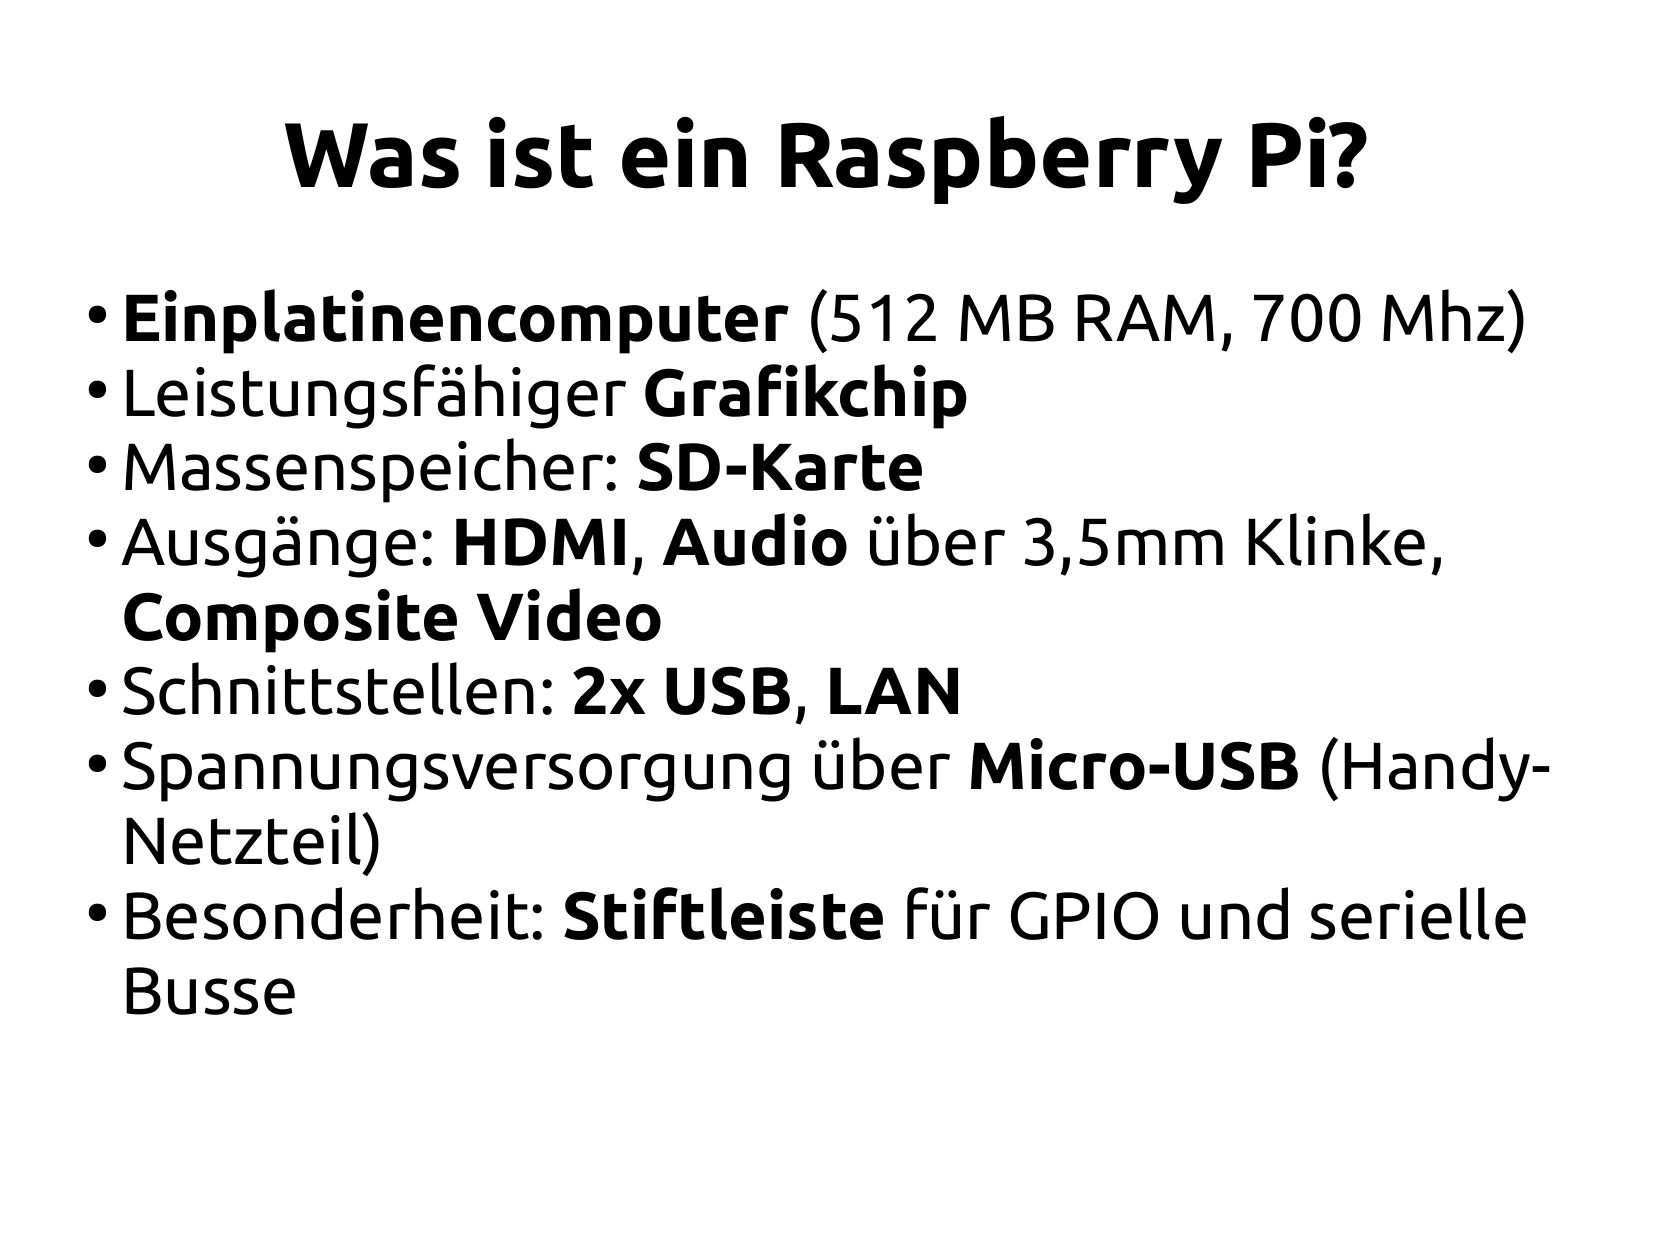

# Was ist ein Raspberry Pi?
Einplatinencomputer (512 MB RAM, 700 Mhz)
Leistungsfähiger Grafikchip
Massenspeicher: SD-Karte
Ausgänge: HDMI, Audio über 3,5mm Klinke, Composite Video
Schnittstellen: 2x USB, LAN
Spannungsversorgung über Micro-USB (Handy-Netzteil)
Besonderheit: Stiftleiste für GPIO und serielle Busse